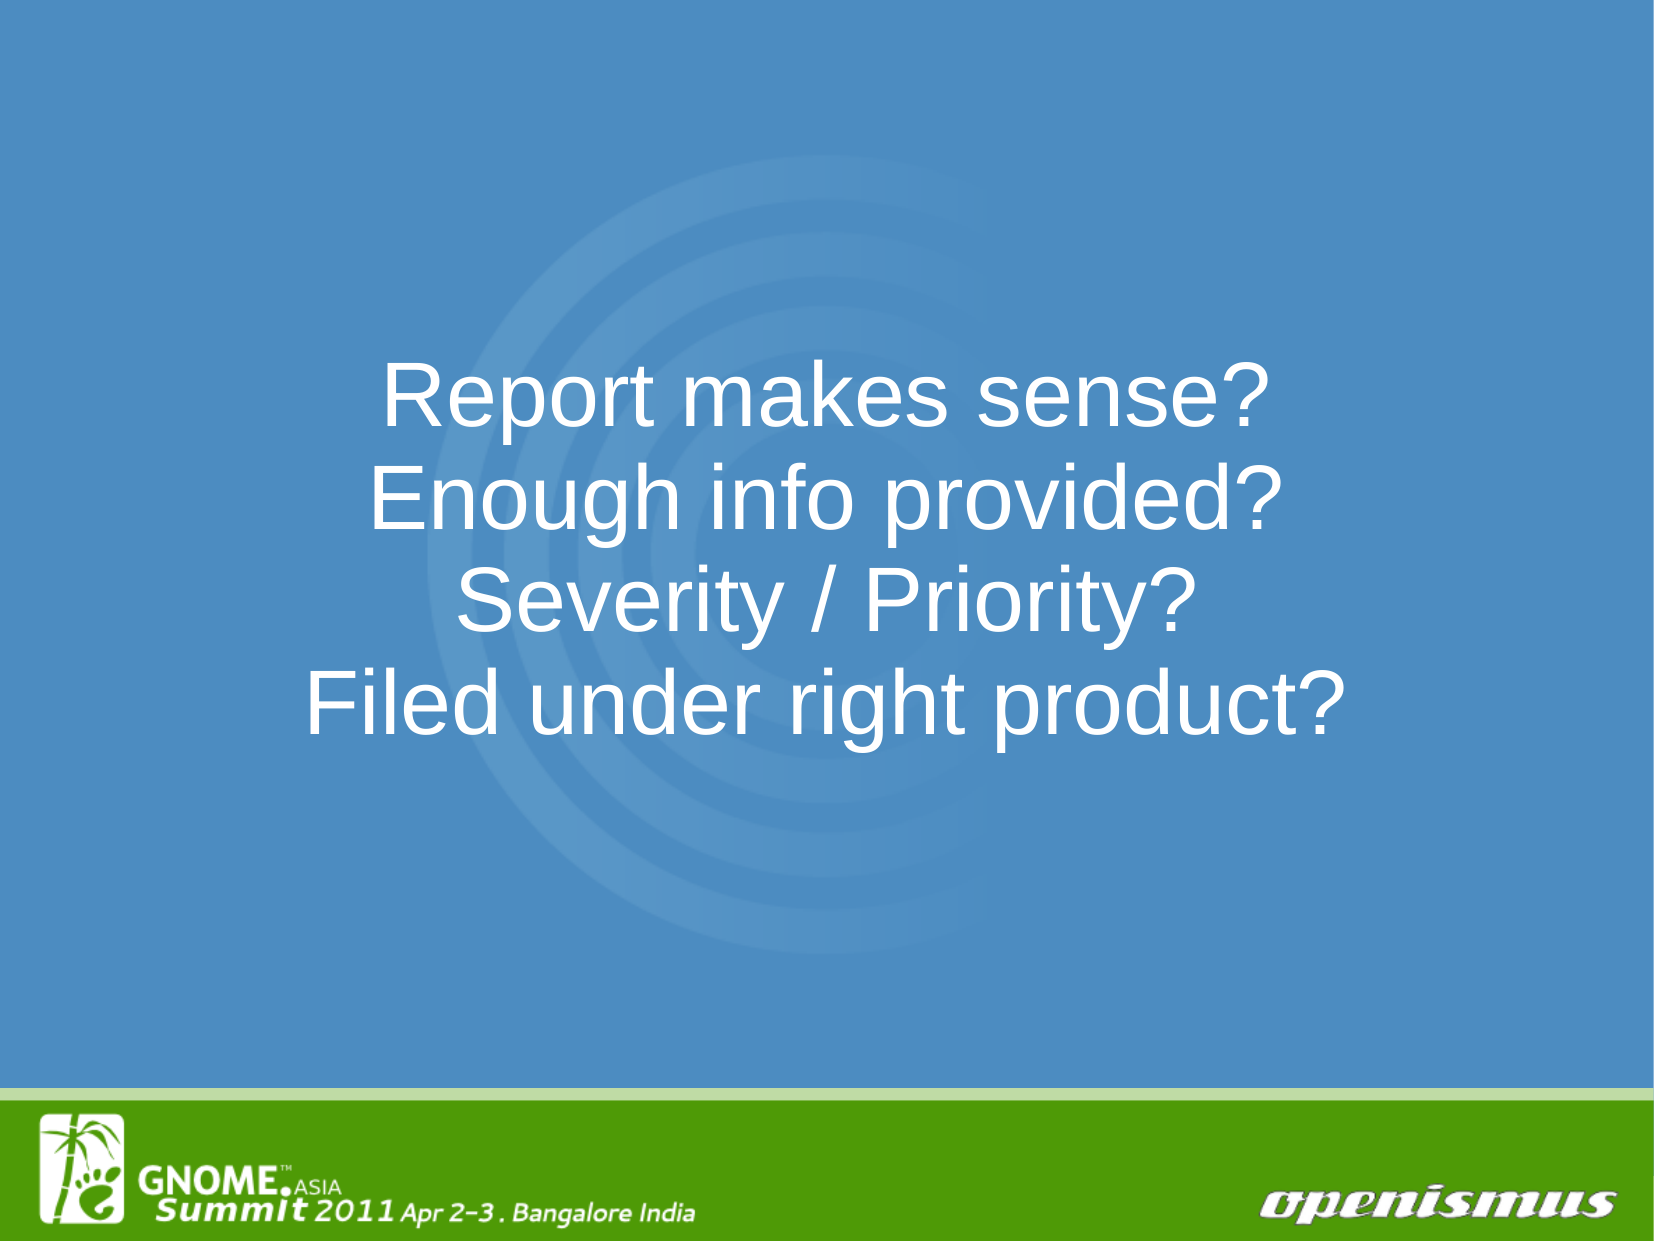

# Report makes sense? Enough info provided? Severity / Priority? Filed under right product?